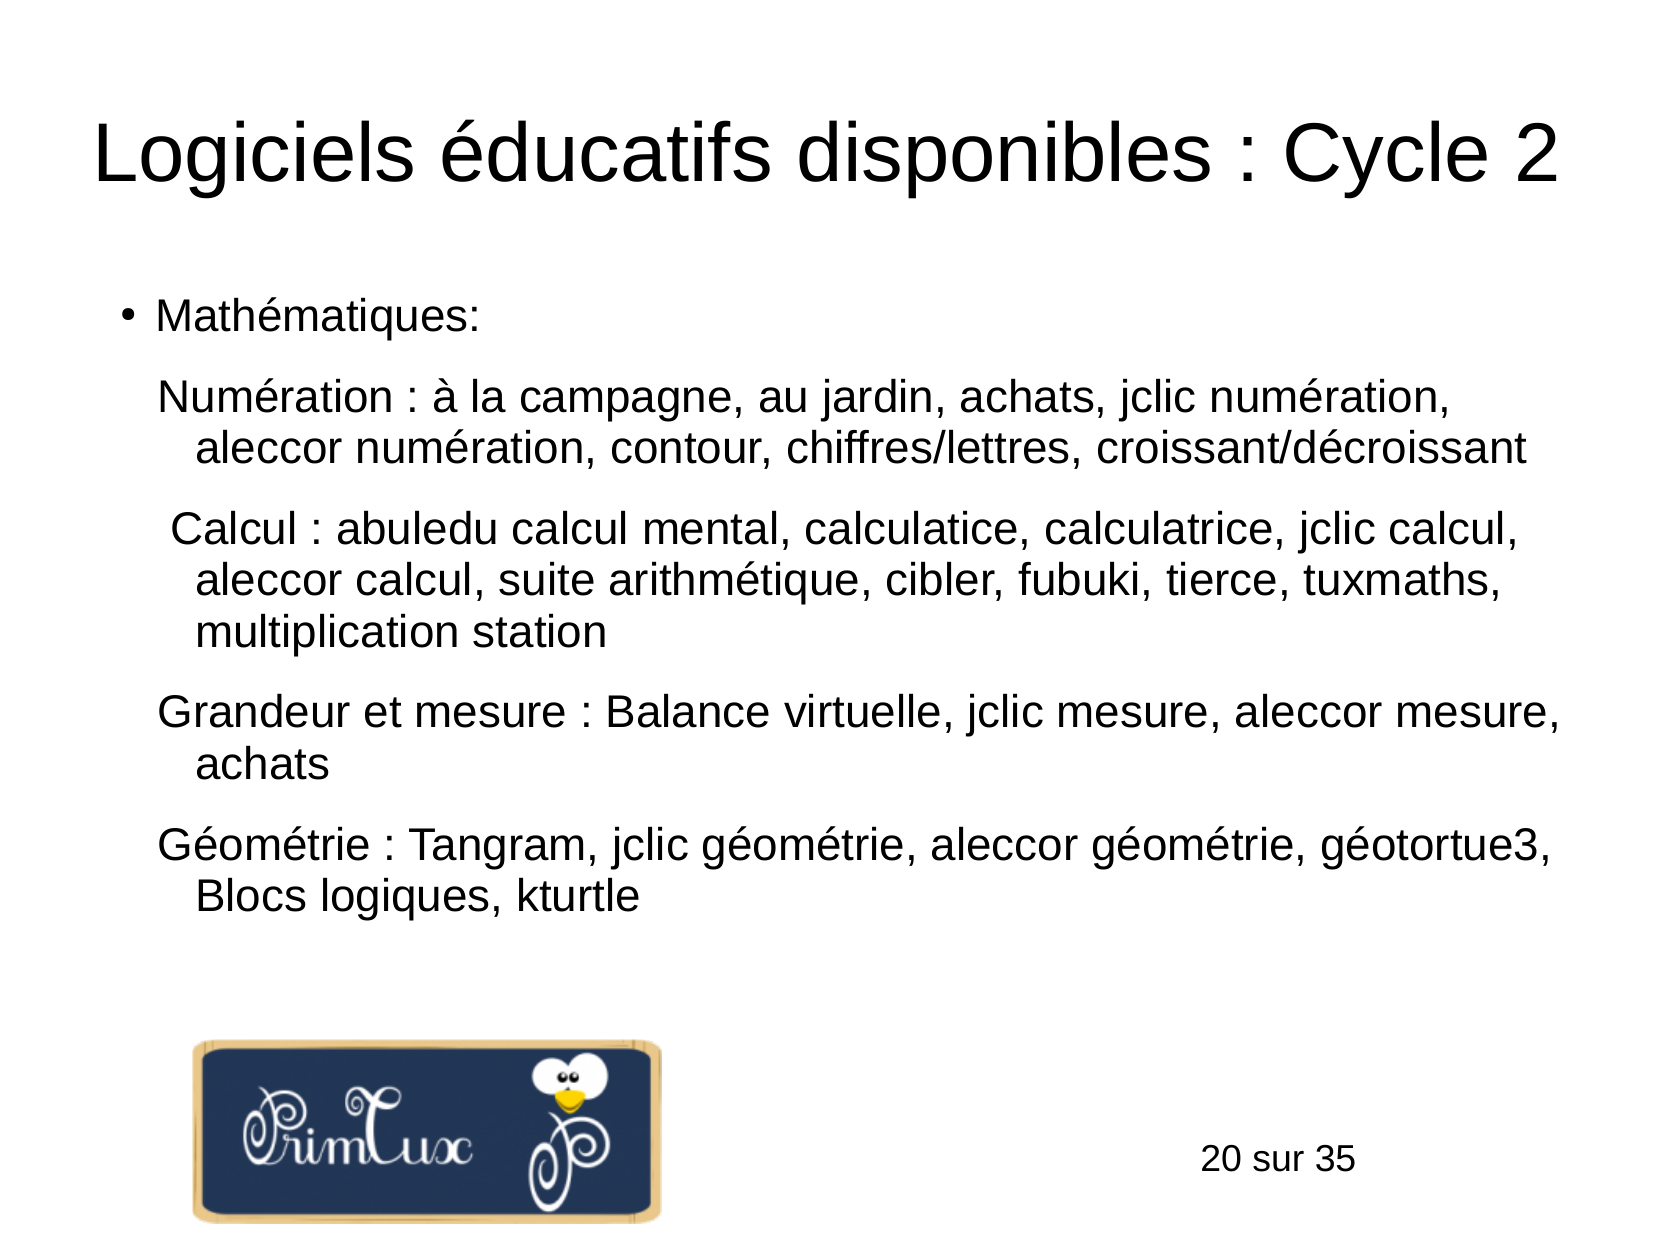

# Logiciels éducatifs disponibles : Cycle 2
Mathématiques:
Numération : à la campagne, au jardin, achats, jclic numération, aleccor numération, contour, chiffres/lettres, croissant/décroissant
 Calcul : abuledu calcul mental, calculatice, calculatrice, jclic calcul, aleccor calcul, suite arithmétique, cibler, fubuki, tierce, tuxmaths, multiplication station
Grandeur et mesure : Balance virtuelle, jclic mesure, aleccor mesure, achats
Géométrie : Tangram, jclic géométrie, aleccor géométrie, géotortue3, Blocs logiques, kturtle